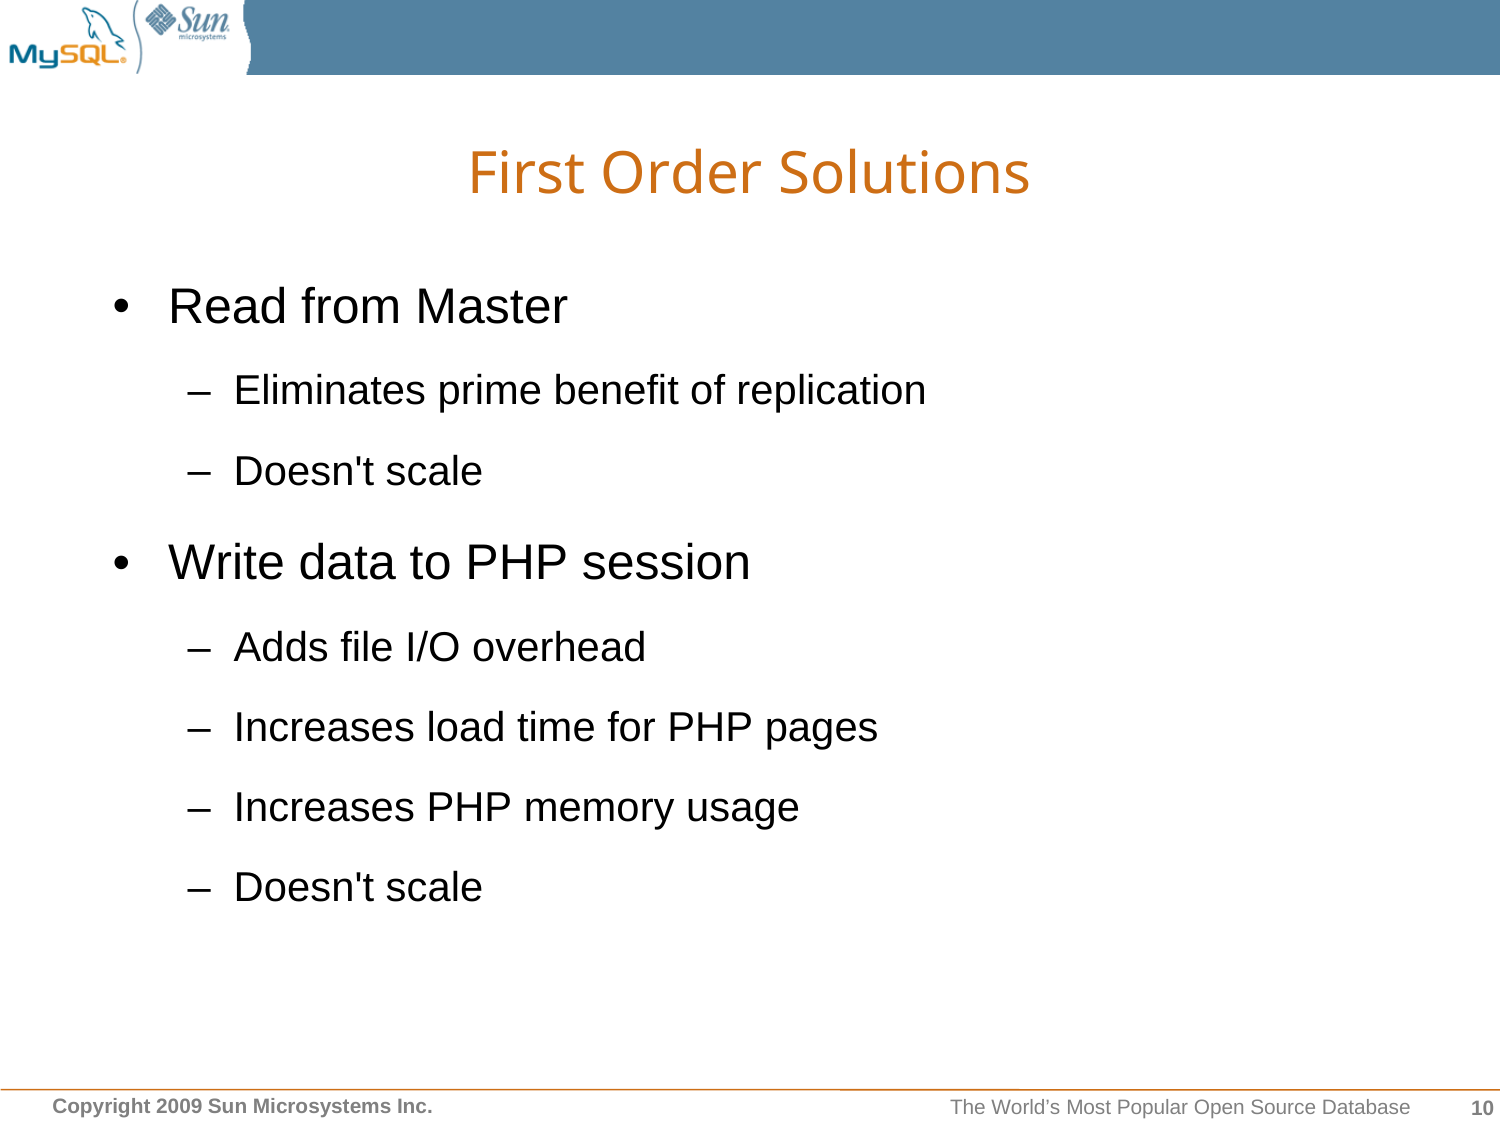

# First Order Solutions
Read from Master
Eliminates prime benefit of replication
Doesn't scale
Write data to PHP session
Adds file I/O overhead
Increases load time for PHP pages
Increases PHP memory usage
Doesn't scale